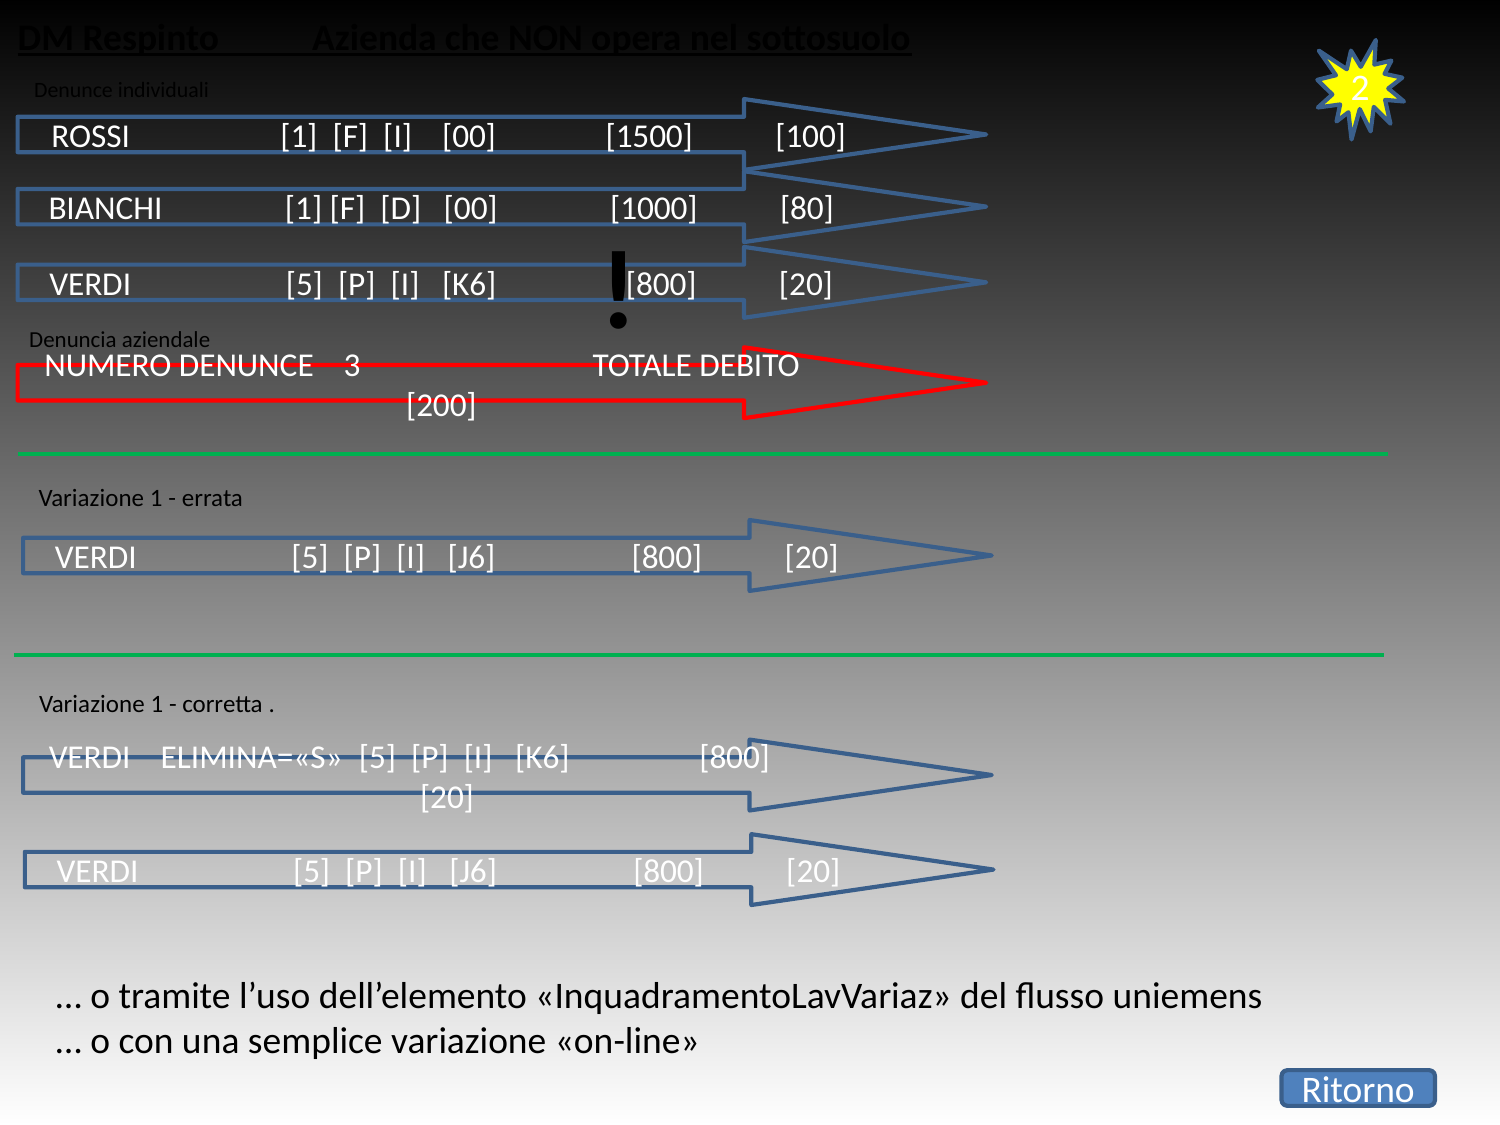

DM Respinto Azienda che NON opera nel sottosuolo
2
Denunce individuali
 ROSSI 		 [1] [F] [I] [00] 	 [1500] [100]
BIANCHI 	 	 [1] [F] [D] [00] 	 [1000] [80]
!
VERDI 		 [5] [P] [I] [K6] 	 [800] [20]
Denuncia aziendale
NUMERO DENUNCE 3 TOTALE DEBITO [200]
Variazione 1 - errata
VERDI 		 [5] [P] [I] [J6] 	 [800] [20]
Variazione 1 - corretta .
VERDI ELIMINA=«S»	 [5] [P] [I] [K6] 	 [800] [20]
VERDI 		 [5] [P] [I] [J6] 	 [800] [20]
… o tramite l’uso dell’elemento «InquadramentoLavVariaz» del flusso uniemens
… o con una semplice variazione «on-line»
Ritorno